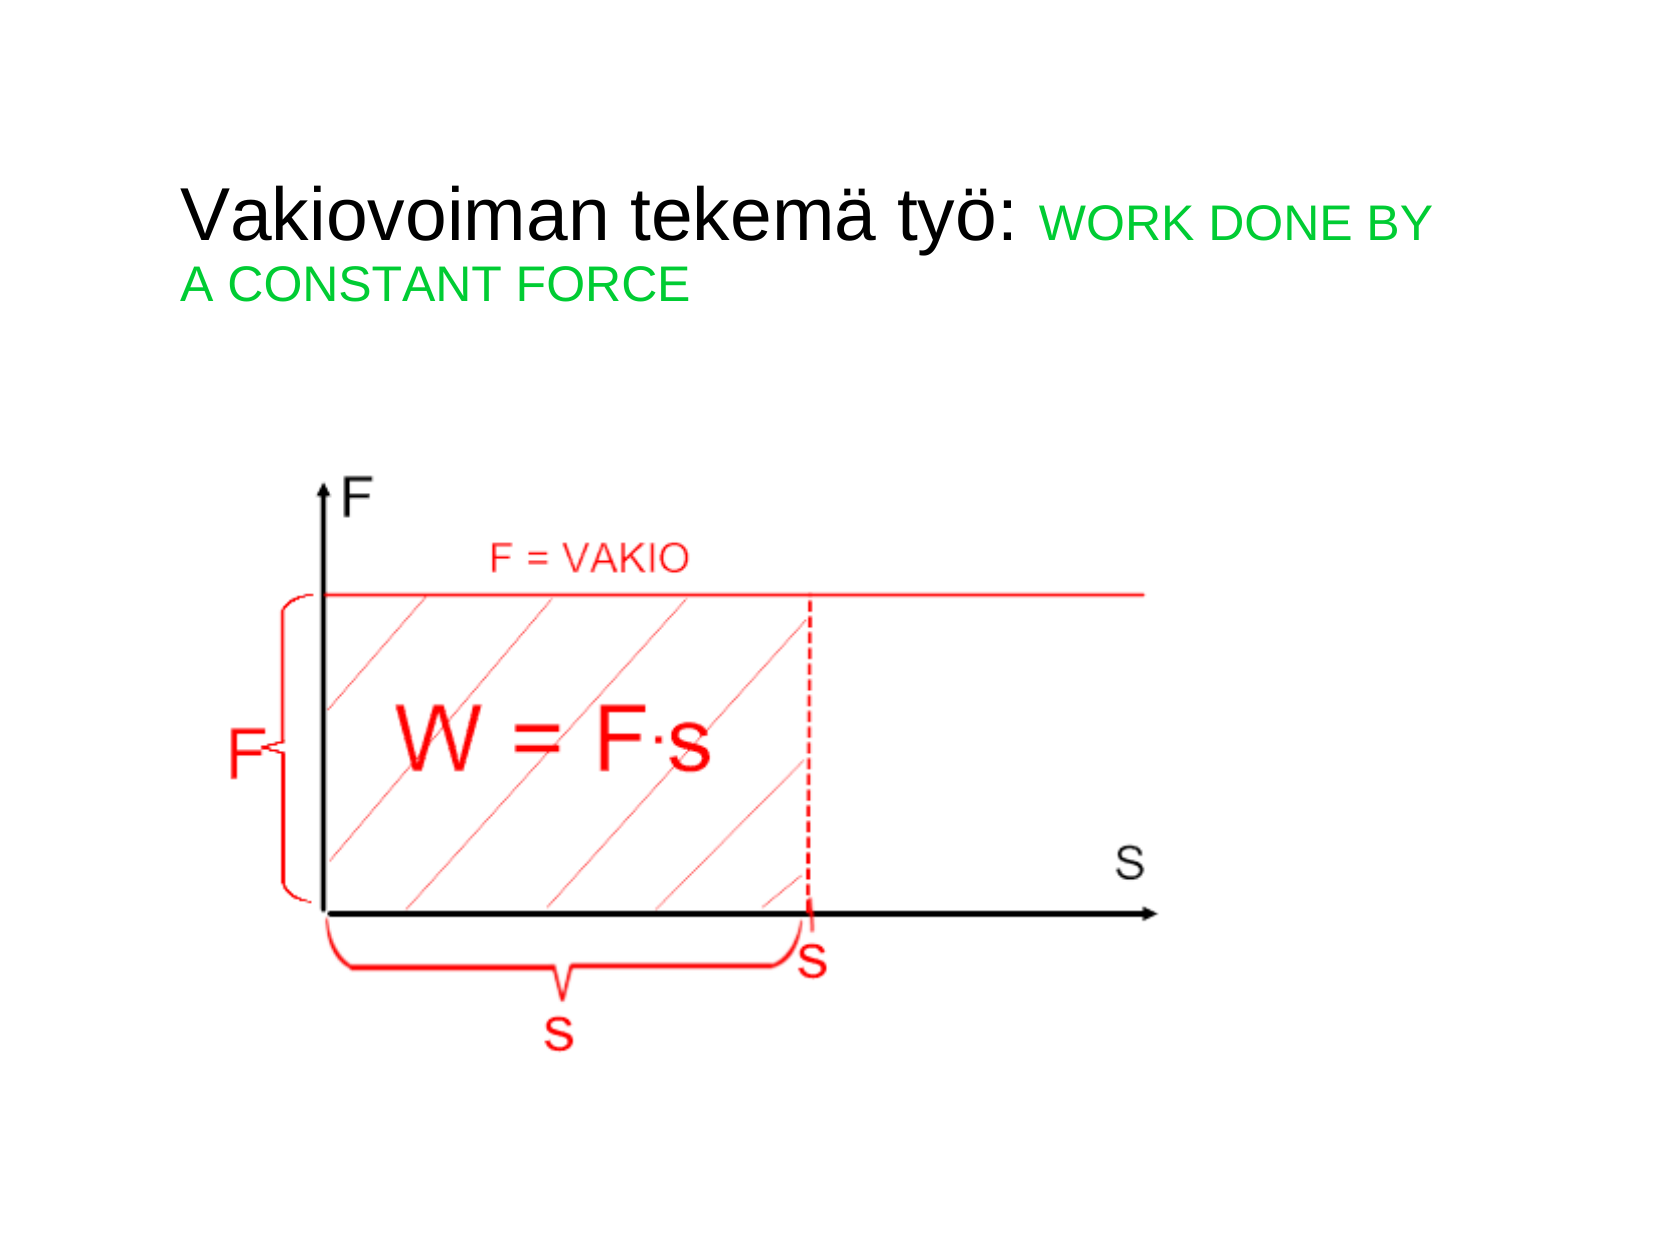

Vakiovoiman tekemä työ: WORK DONE BY A CONSTANT FORCE